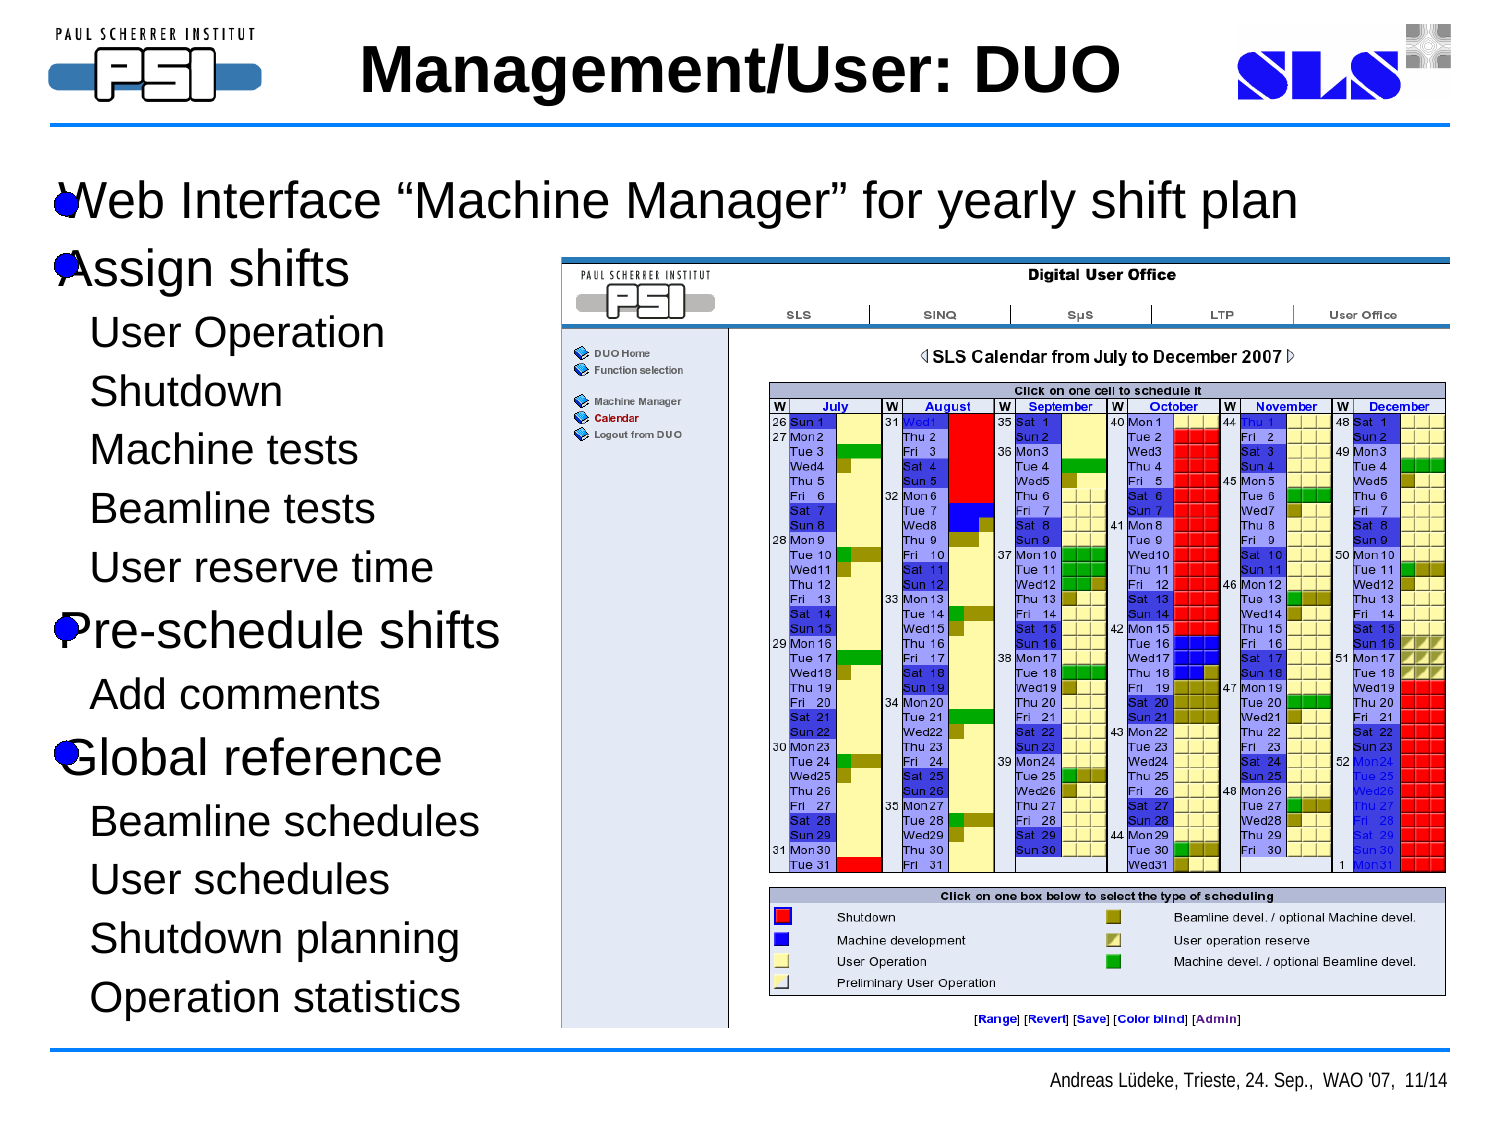

# Management/User: DUO
Web Interface “Machine Manager” for yearly shift plan
Assign shifts
User Operation
Shutdown
Machine tests
Beamline tests
User reserve time
Pre-schedule shifts
Add comments
Global reference
Beamline schedules
User schedules
Shutdown planning
Operation statistics